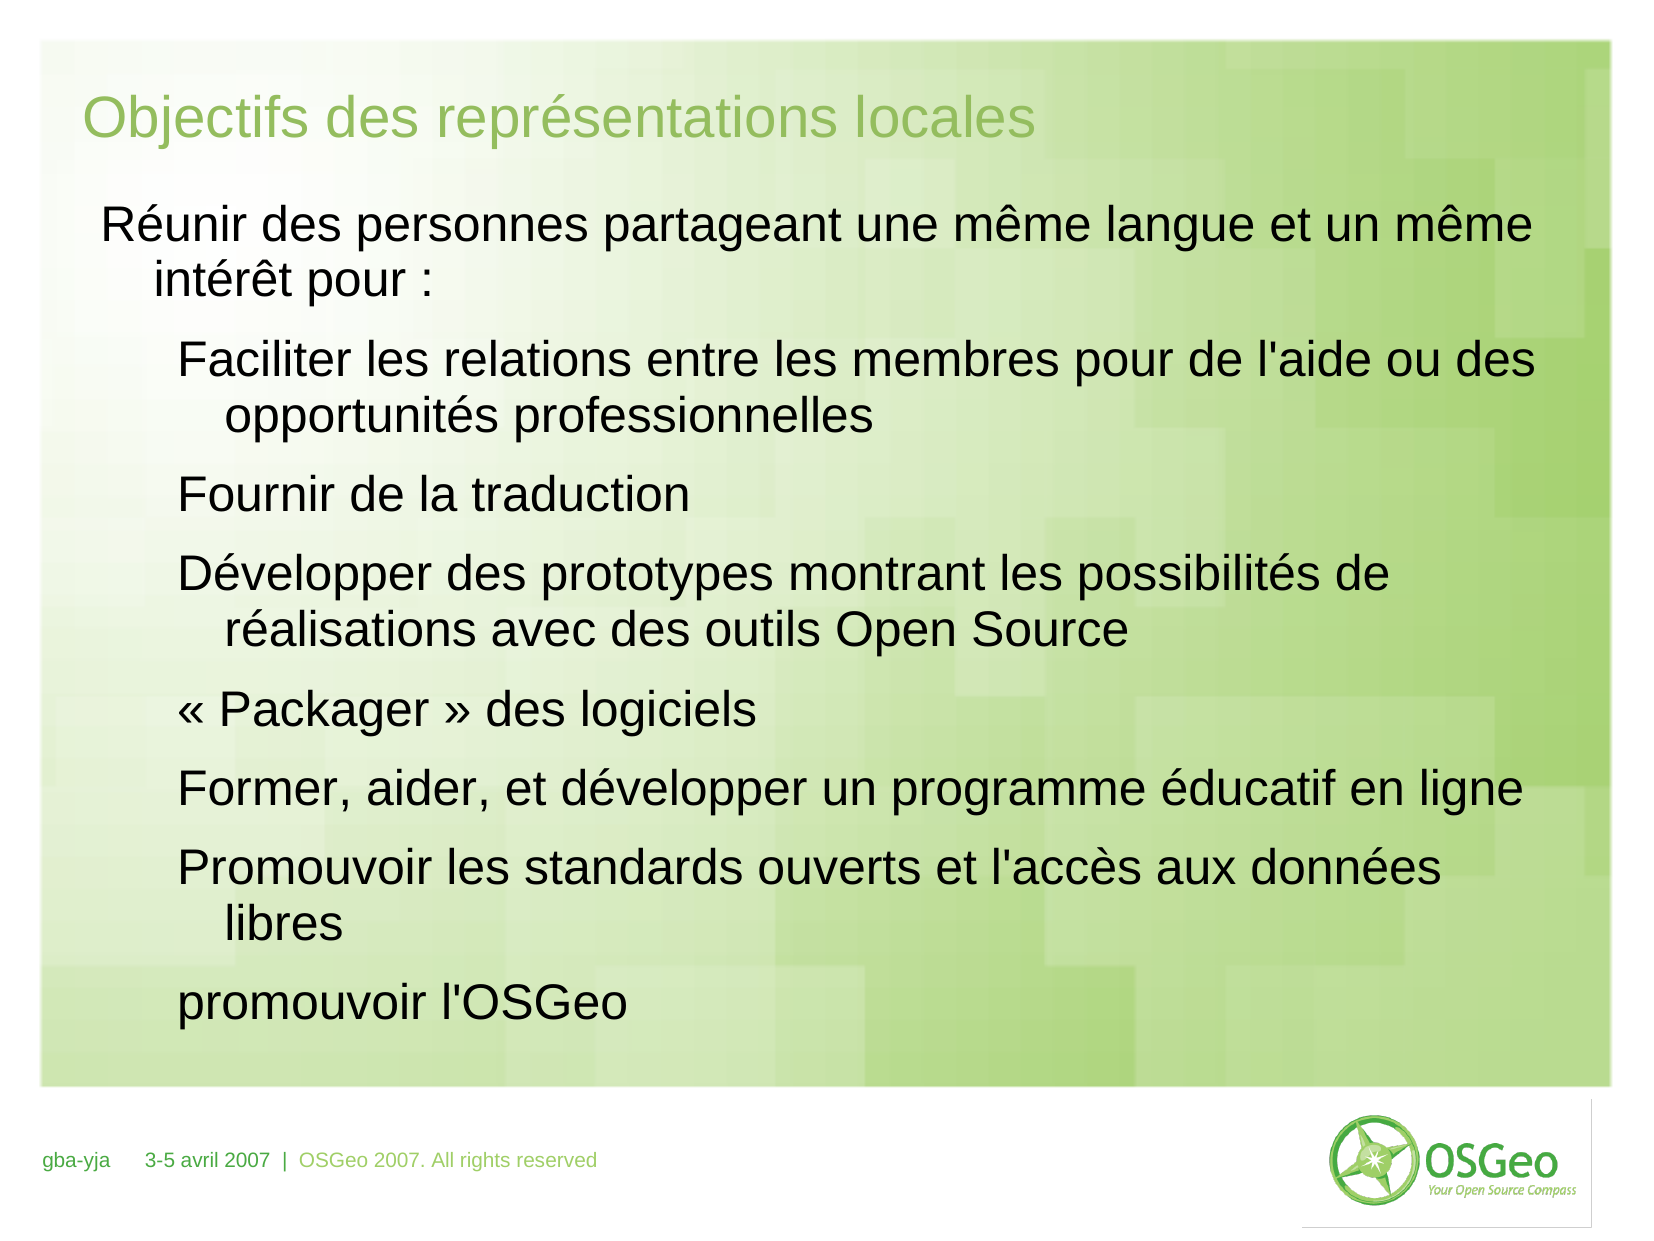

# Objectifs des représentations locales
Réunir des personnes partageant une même langue et un même intérêt pour :
Faciliter les relations entre les membres pour de l'aide ou des opportunités professionnelles
Fournir de la traduction
Développer des prototypes montrant les possibilités de réalisations avec des outils Open Source
« Packager » des logiciels
Former, aider, et développer un programme éducatif en ligne
Promouvoir les standards ouverts et l'accès aux données libres
promouvoir l'OSGeo